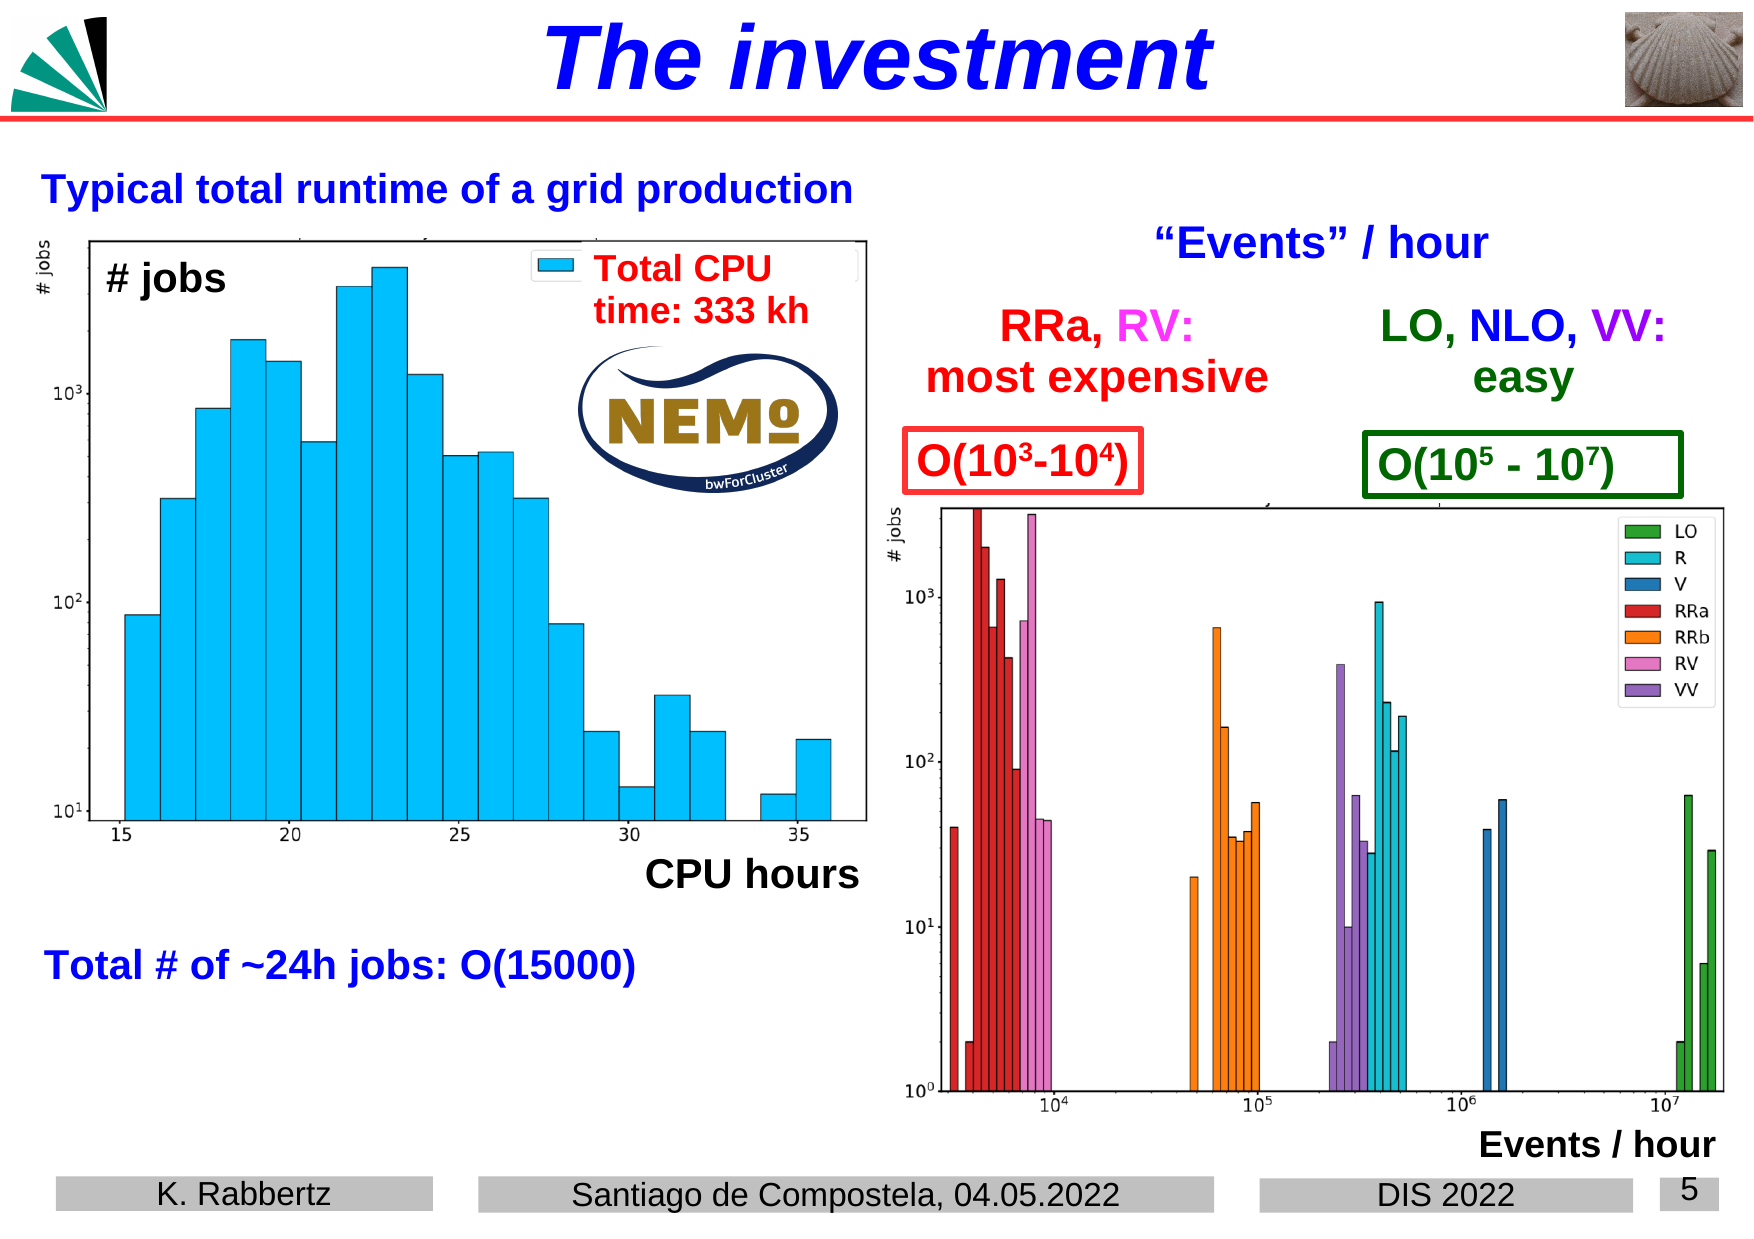

# The investment
Typical total runtime of a grid production
“Events” / hour
Total CPU time: 333 kh
# jobs
LO, NLO, VV:
easy
RRa, RV:
most expensive
O(103-104)
O(105 - 107)
CPU hours
Total # of ~24h jobs: O(15000)
Events / hour